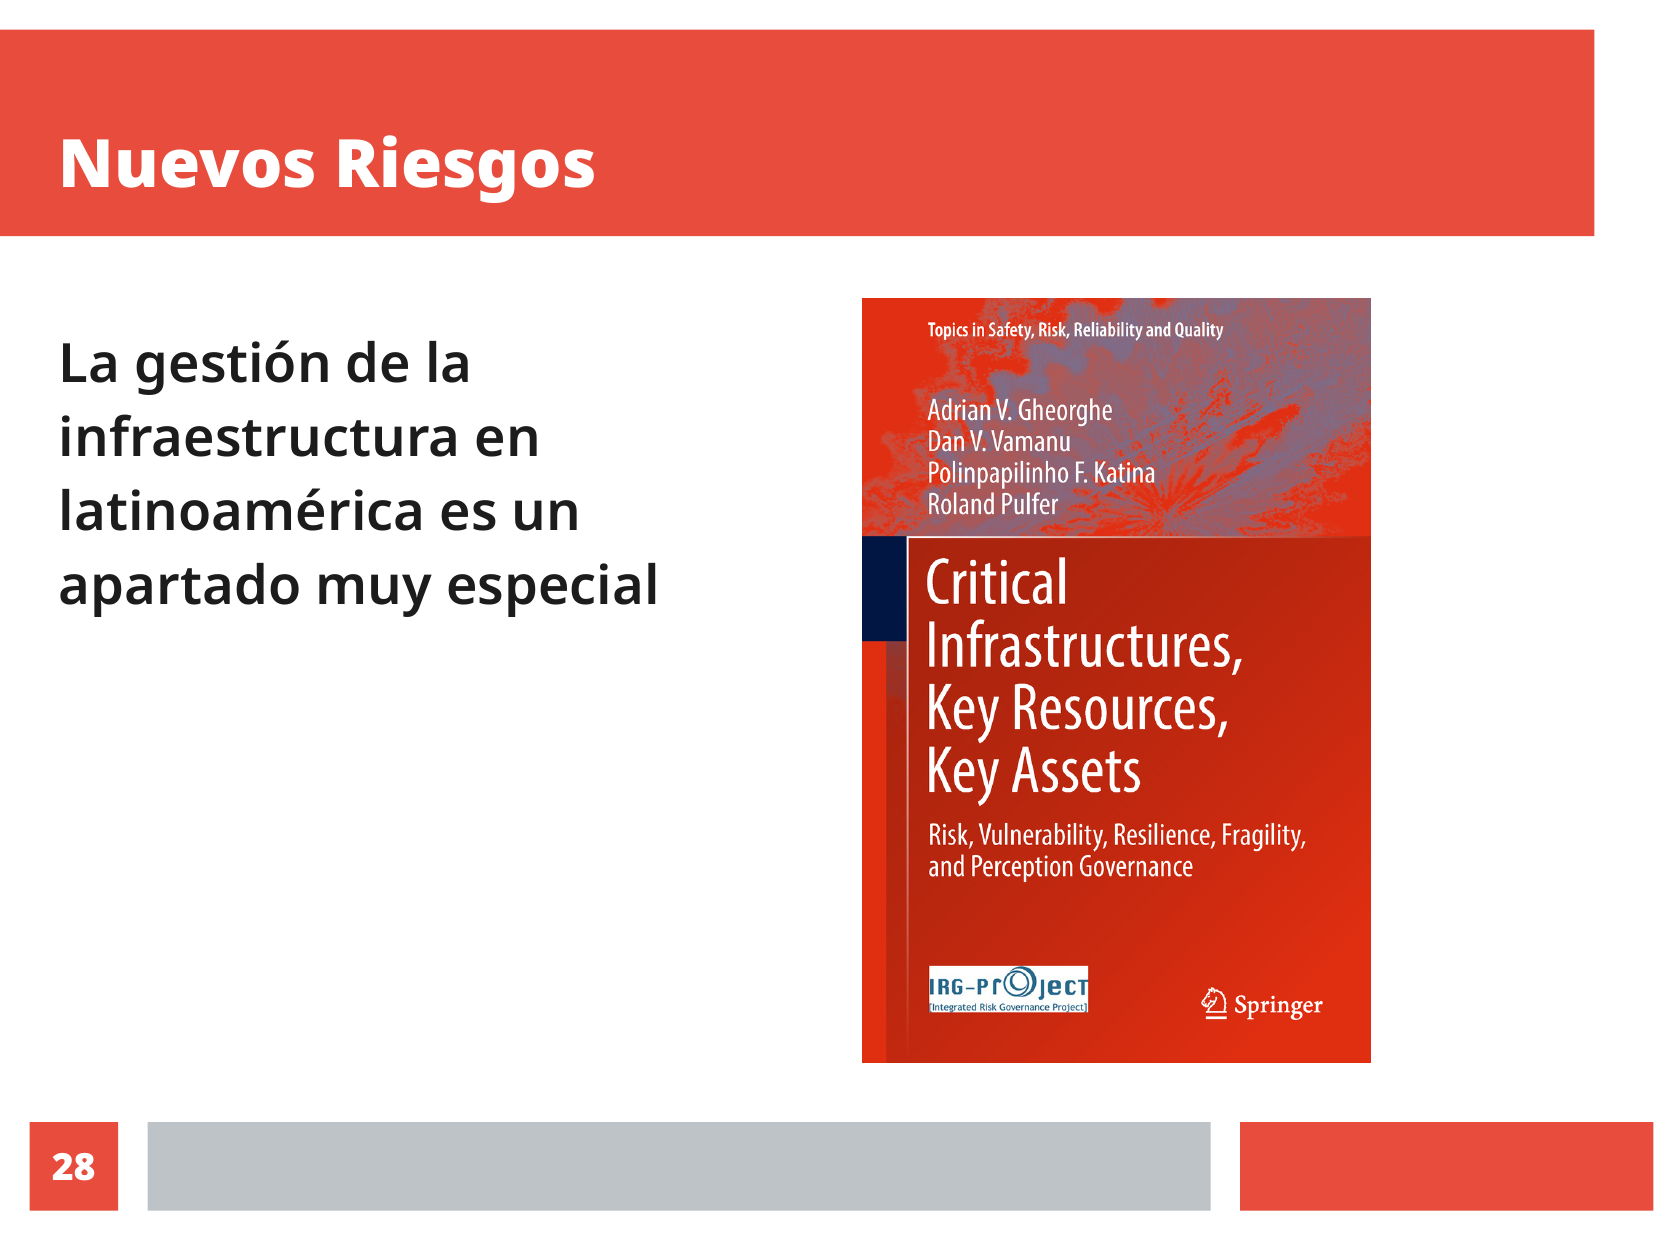

# Nuevos Riesgos
La gestión de la infraestructura en latinoamérica es un apartado muy especial
28